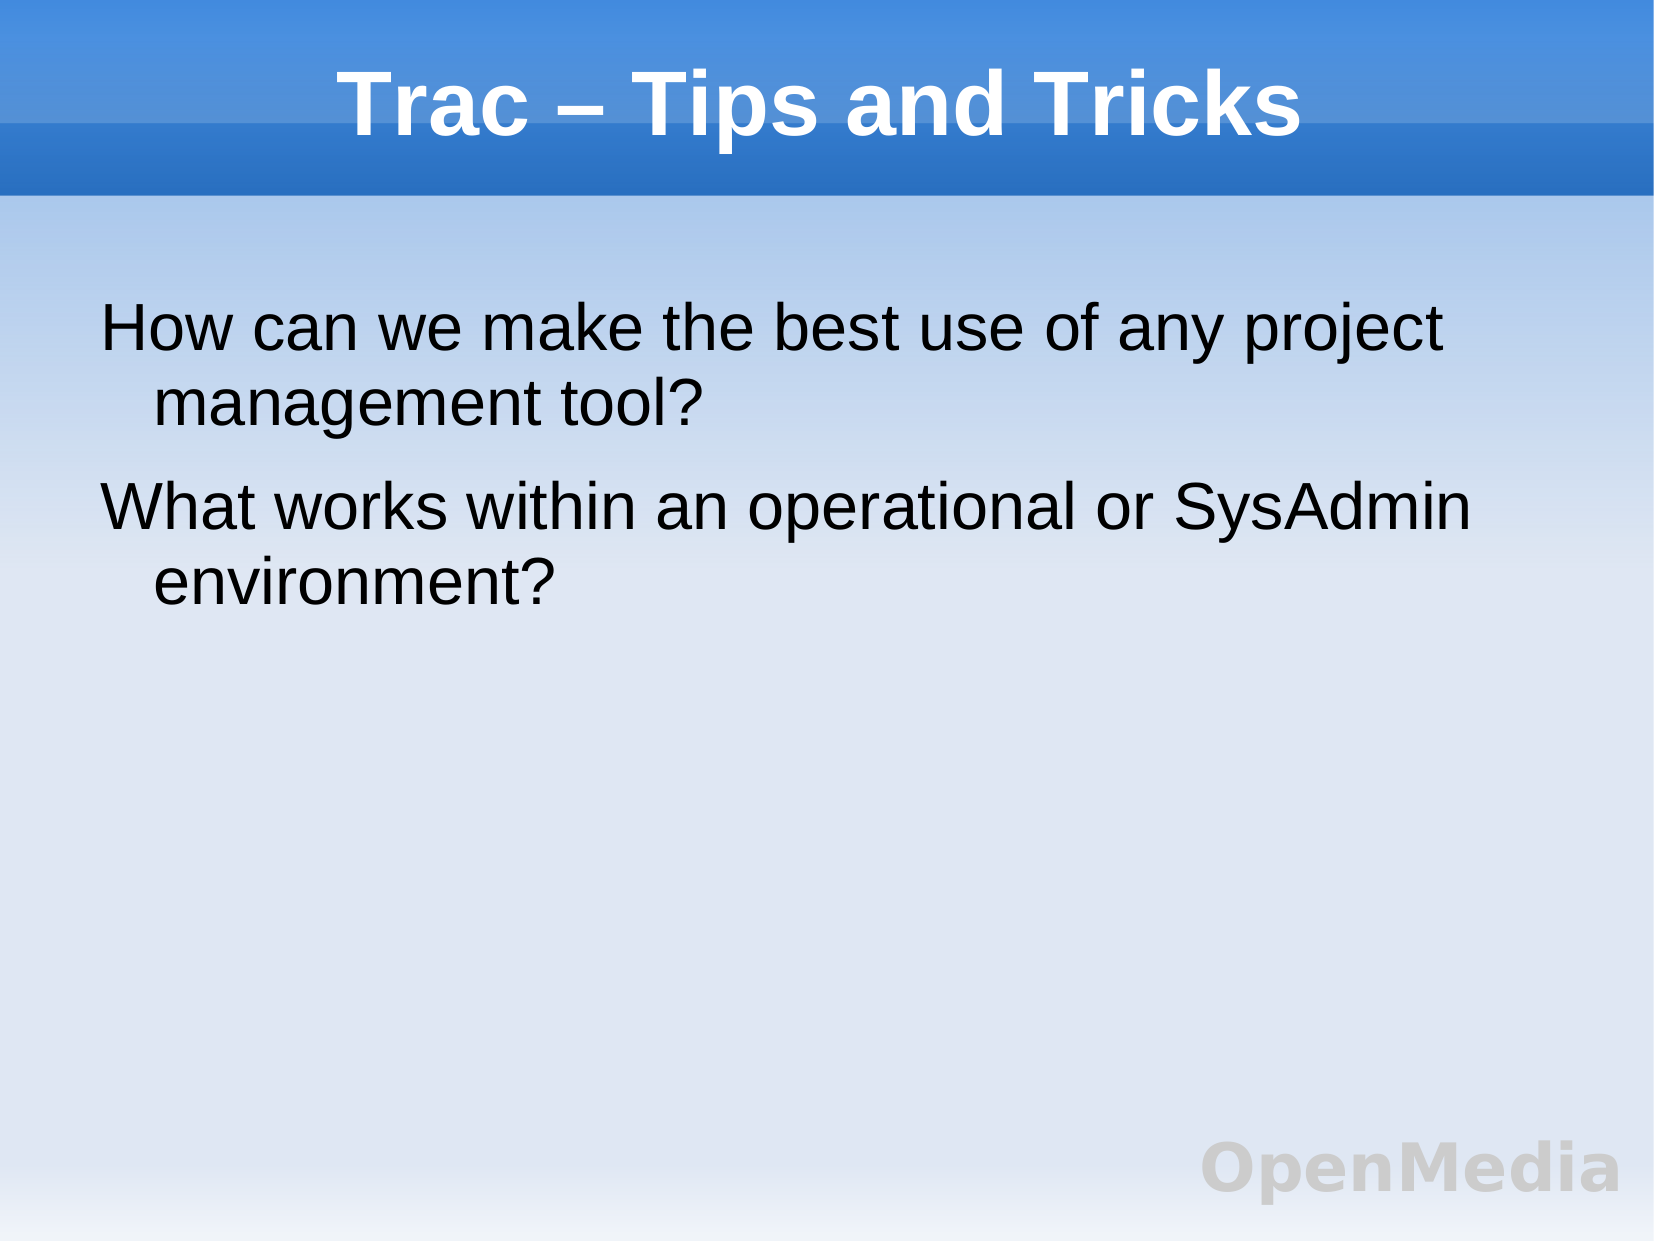

# Trac – Tips and Tricks
How can we make the best use of any project management tool?
What works within an operational or SysAdmin environment?
18